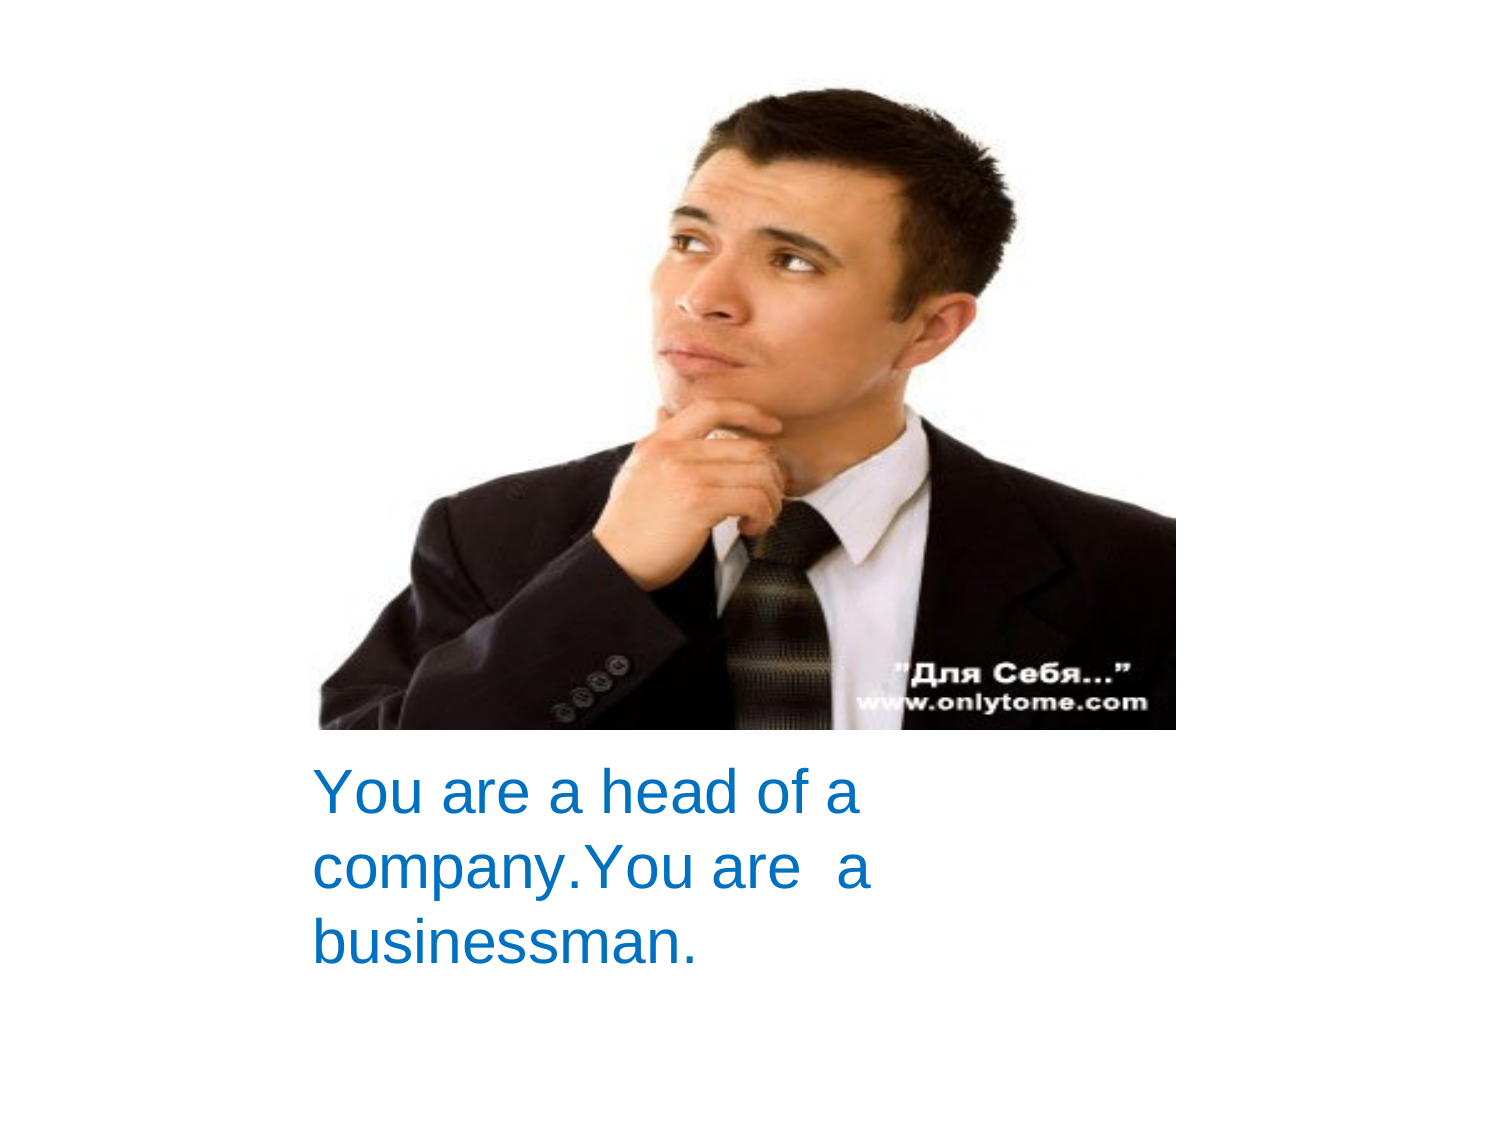

# You are a head of a company.You are a businessman.